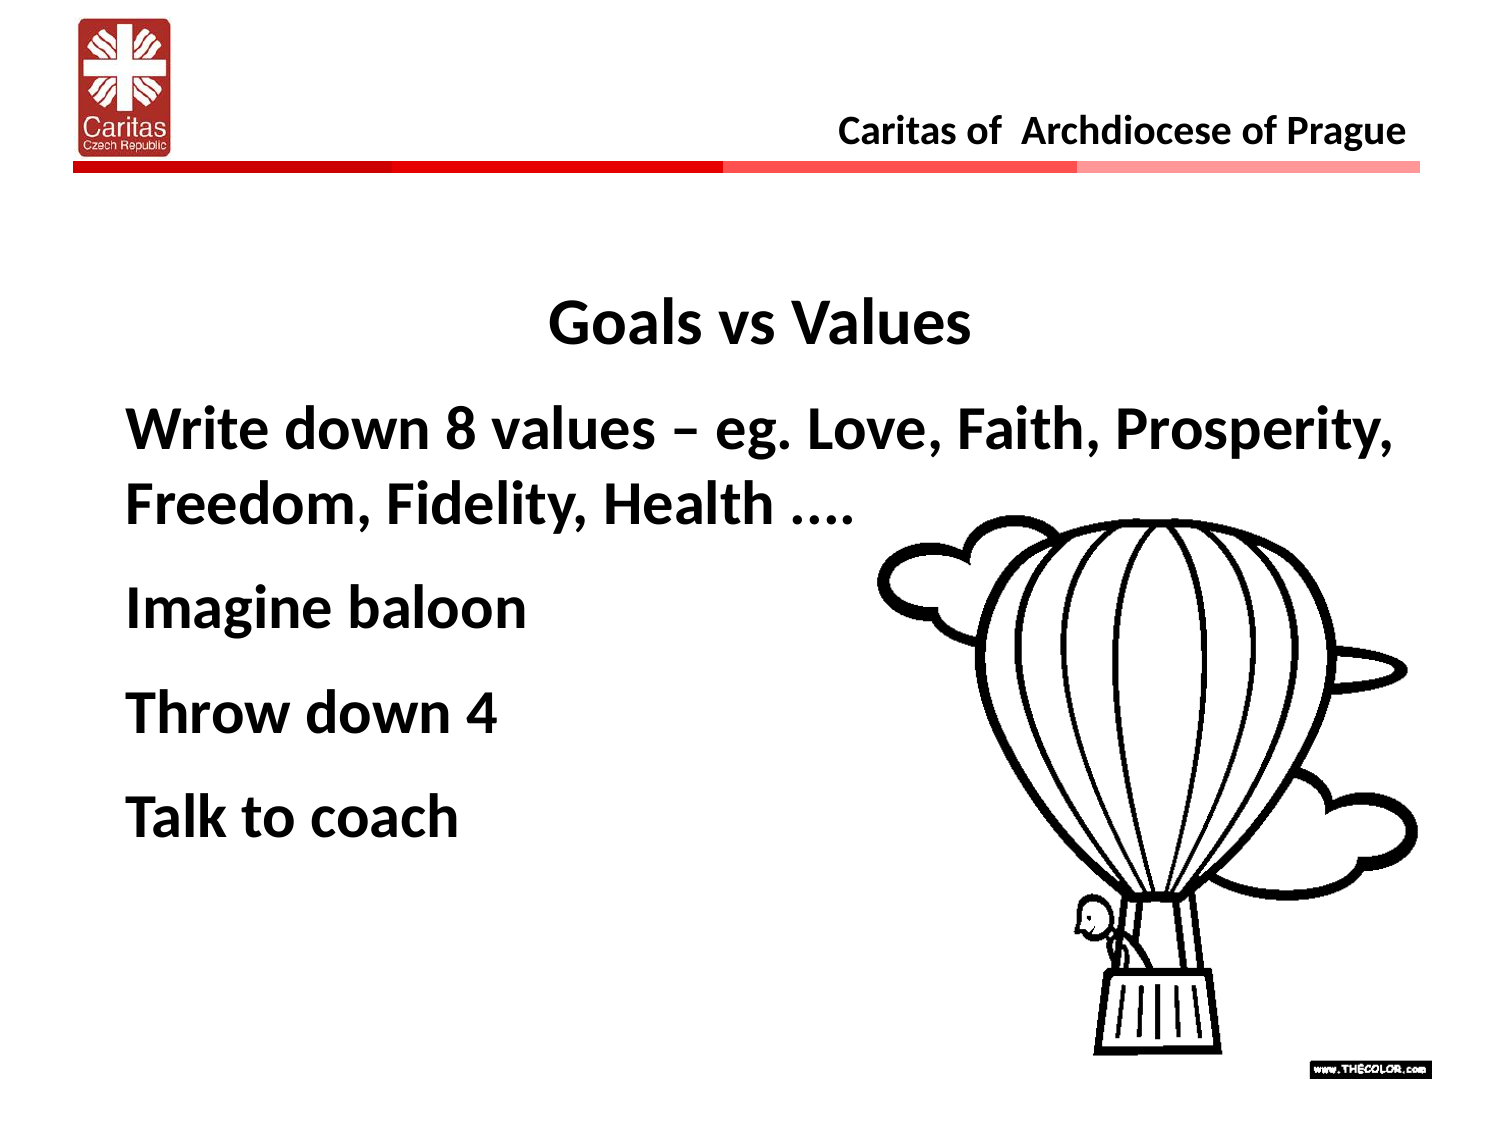

Caritas of Archdiocese of Prague
# Goals vs Values
Write down 8 values – eg. Love, Faith, Prosperity, Freedom, Fidelity, Health ....
Imagine baloon
Throw down 4
Talk to coach